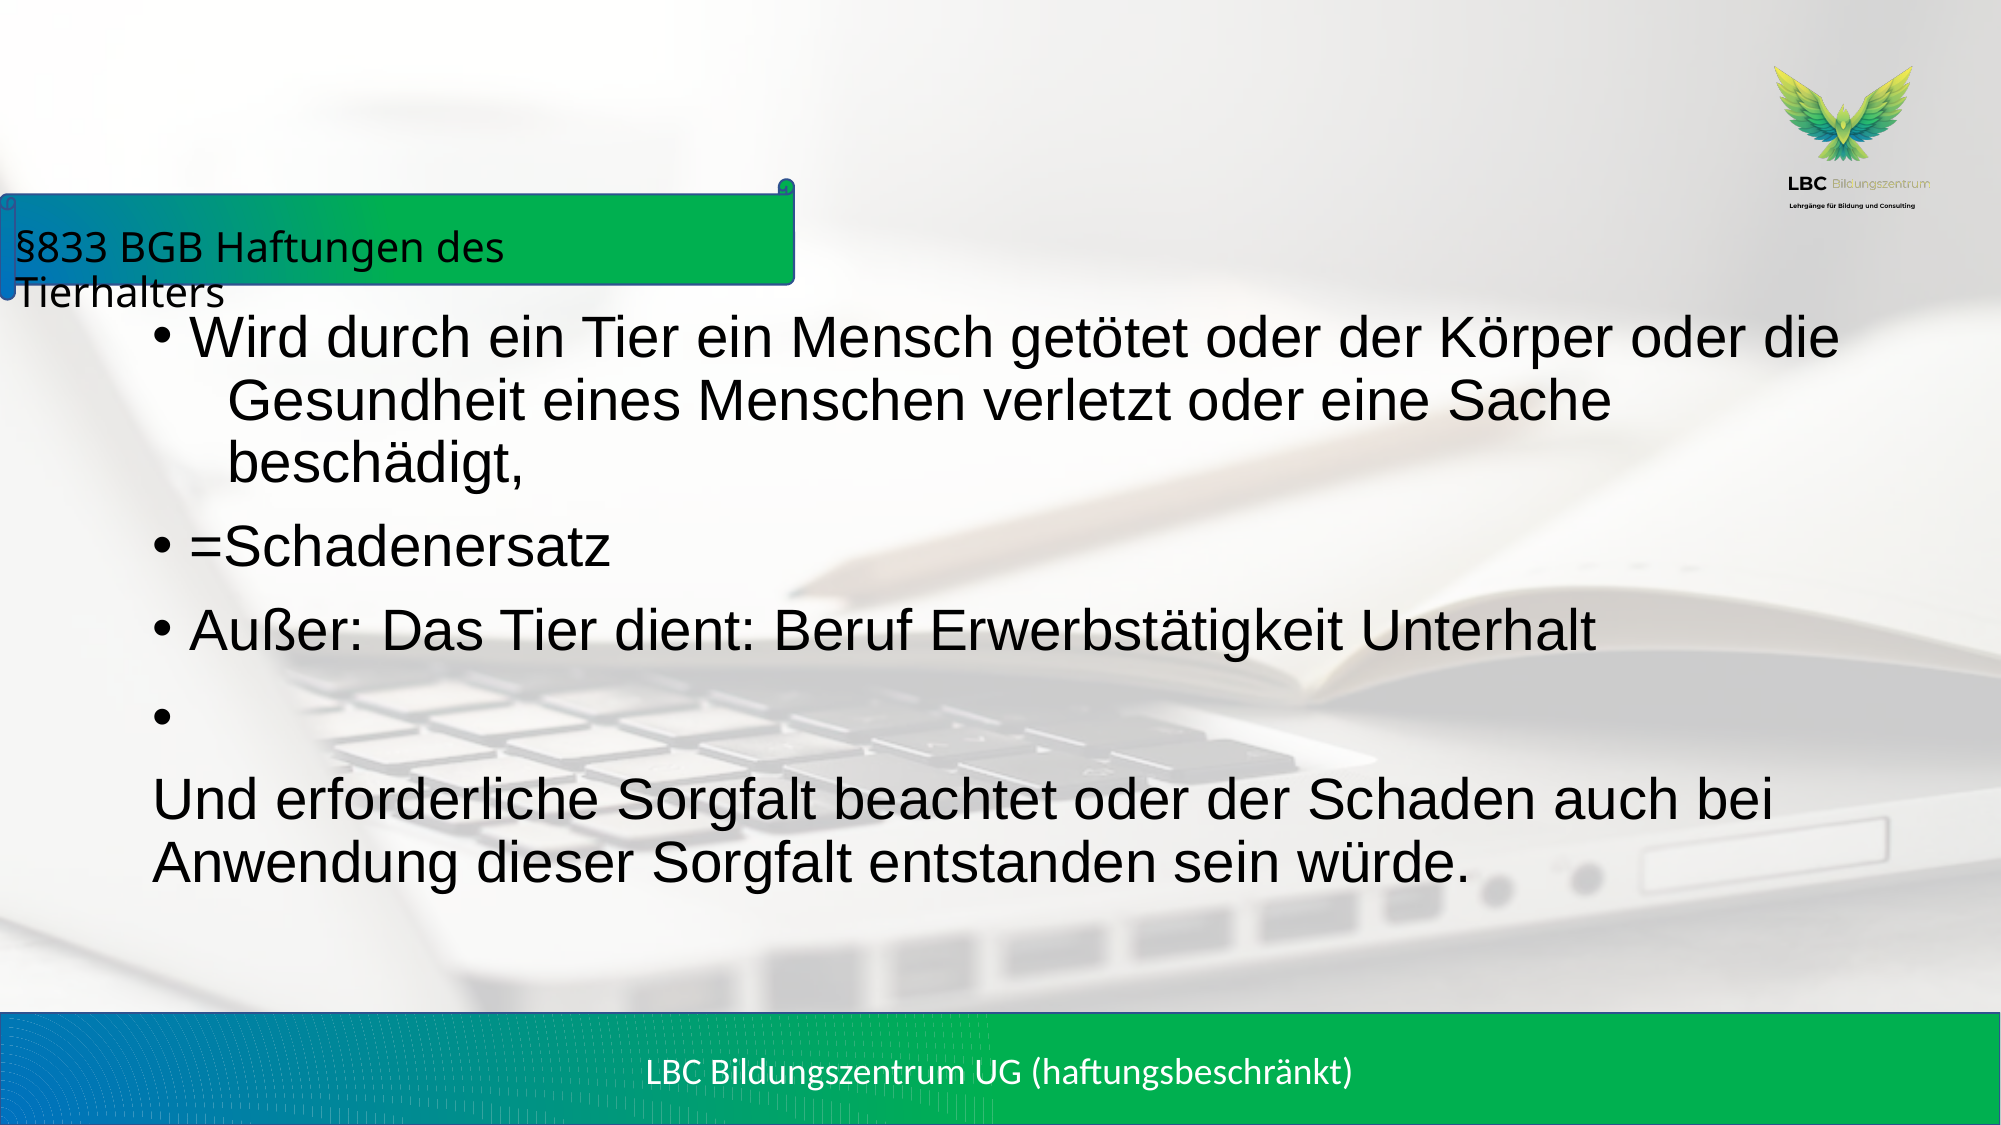

# §833 BGB Haftungen des Tierhalters
Wird durch ein Tier ein Mensch getötet oder der Körper oder die Gesundheit eines Menschen verletzt oder eine Sache beschädigt,
=Schadenersatz
Außer: Das Tier dient: Beruf Erwerbstätigkeit Unterhalt
Und erforderliche Sorgfalt beachtet oder der Schaden auch bei Anwendung dieser Sorgfalt entstanden sein würde.